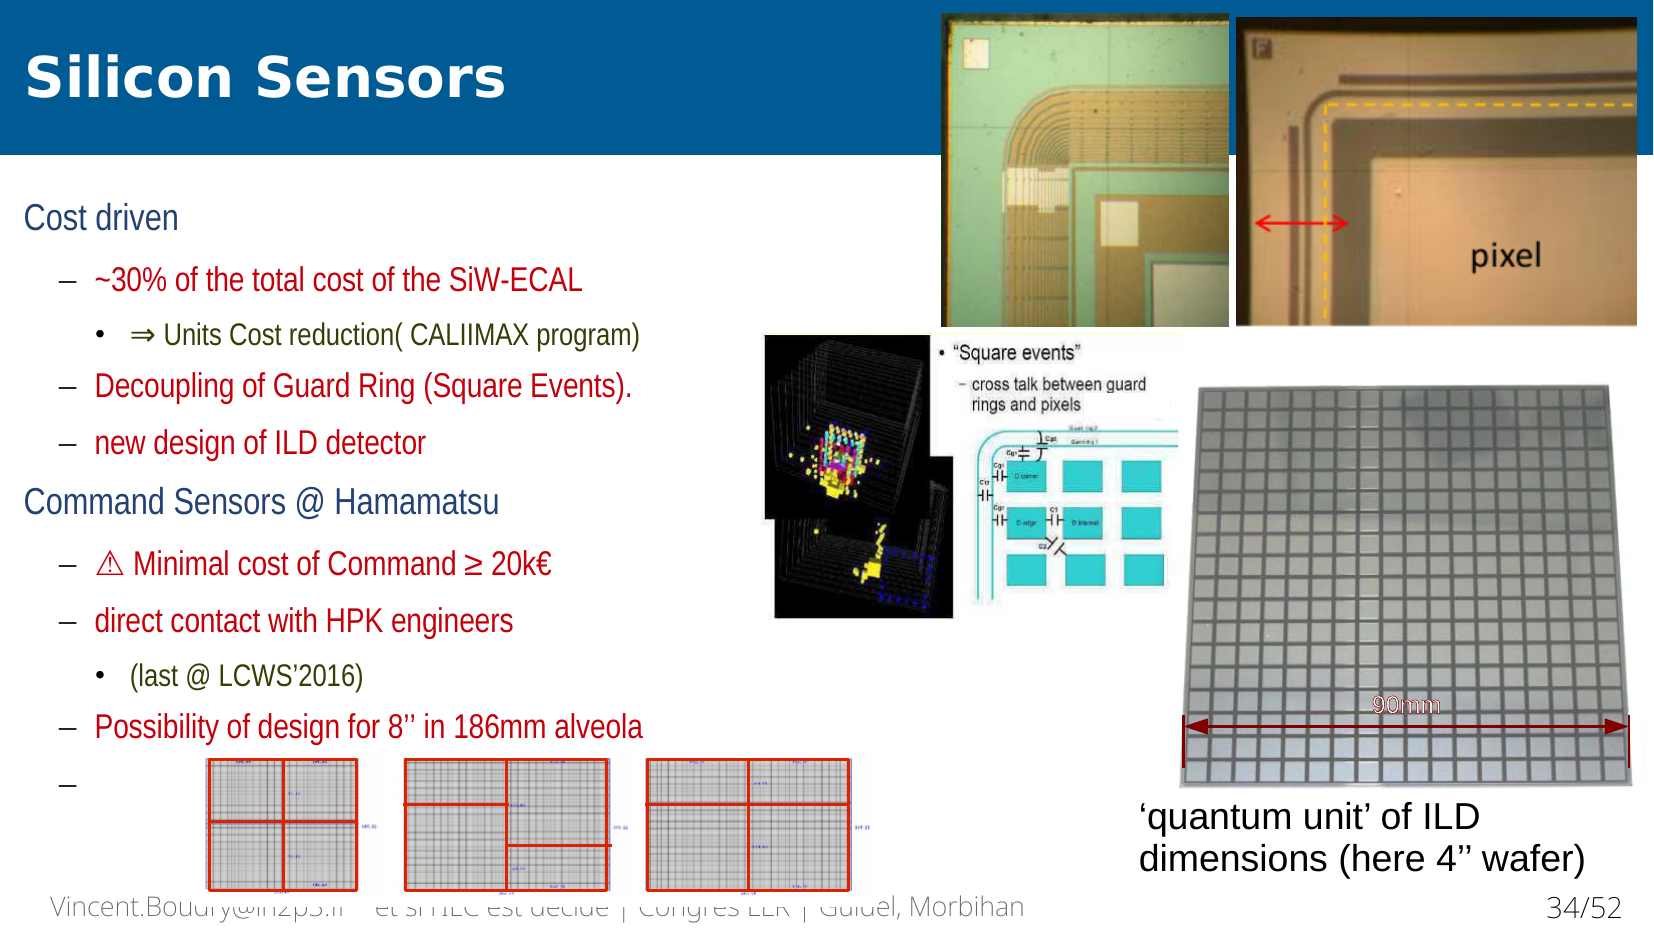

# Silicon Sensors
Cost driven
~30% of the total cost of the SiW-ECAL
⇒ Units Cost reduction( CALIIMAX program)
Decoupling of Guard Ring (Square Events).
new design of ILD detector
Command Sensors @ Hamamatsu
⚠ Minimal cost of Command ≥ 20k€
direct contact with HPK engineers
(last @ LCWS’2016)
Possibility of design for 8’’ in 186mm alveola
‘quantum unit’ of ILD 
dimensions (here 4’’ wafer)
et si l'ILC est décidé | Congrès LLR | Guidel, Morbihan
34